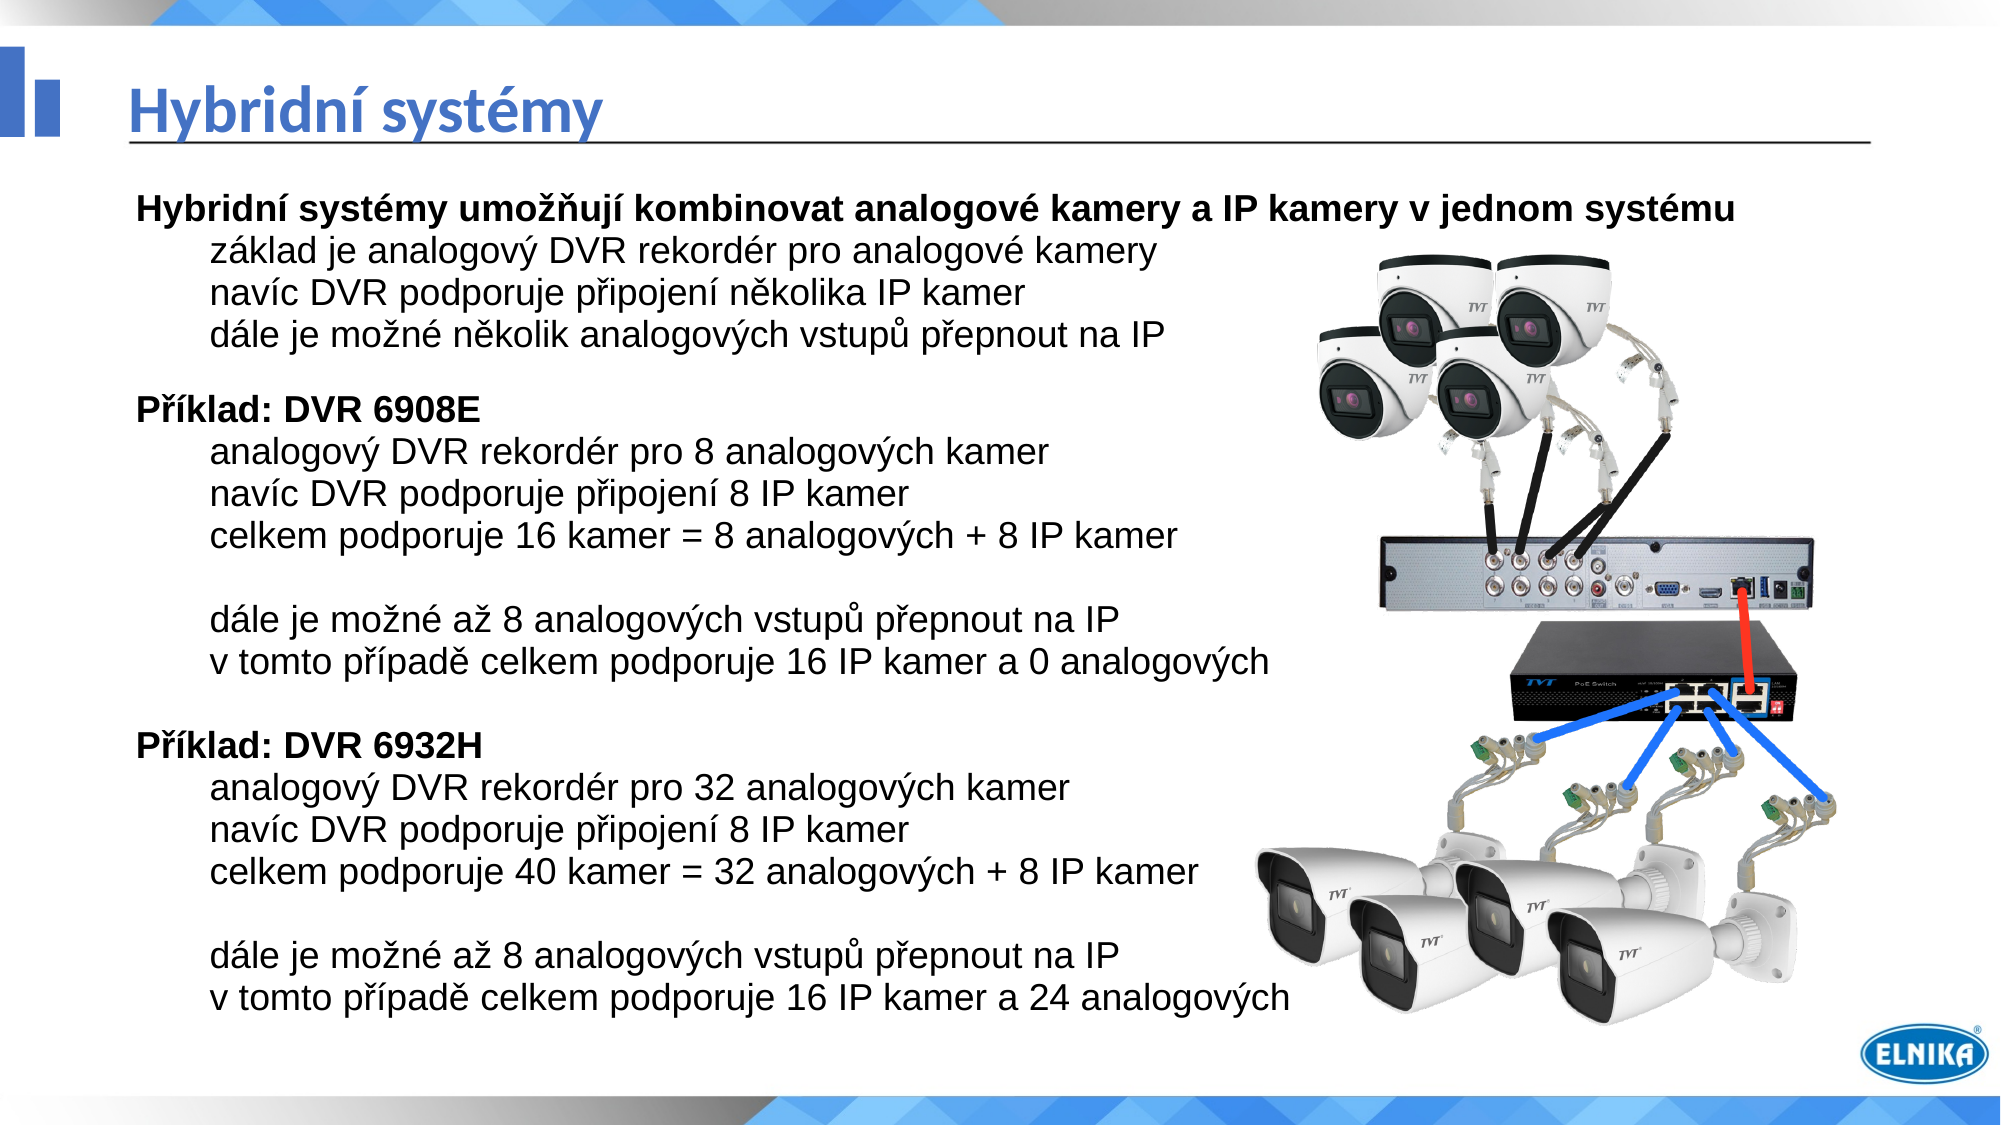

Hybridní systémy
Hybridní systémy umožňují kombinovat analogové kamery a IP kamery v jednom systému
	základ je analogový DVR rekordér pro analogové kamery
	navíc DVR podporuje připojení několika IP kamer
	dále je možné několik analogových vstupů přepnout na IP
Příklad: DVR 6908E
	analogový DVR rekordér pro 8 analogových kamer
	navíc DVR podporuje připojení 8 IP kamer
	celkem podporuje 16 kamer = 8 analogových + 8 IP kamer
	dále je možné až 8 analogových vstupů přepnout na IP
	v tomto případě celkem podporuje 16 IP kamer a 0 analogových
Příklad: DVR 6932H
	analogový DVR rekordér pro 32 analogových kamer
	navíc DVR podporuje připojení 8 IP kamer
	celkem podporuje 40 kamer = 32 analogových + 8 IP kamer
	dále je možné až 8 analogových vstupů přepnout na IP
	v tomto případě celkem podporuje 16 IP kamer a 24 analogových